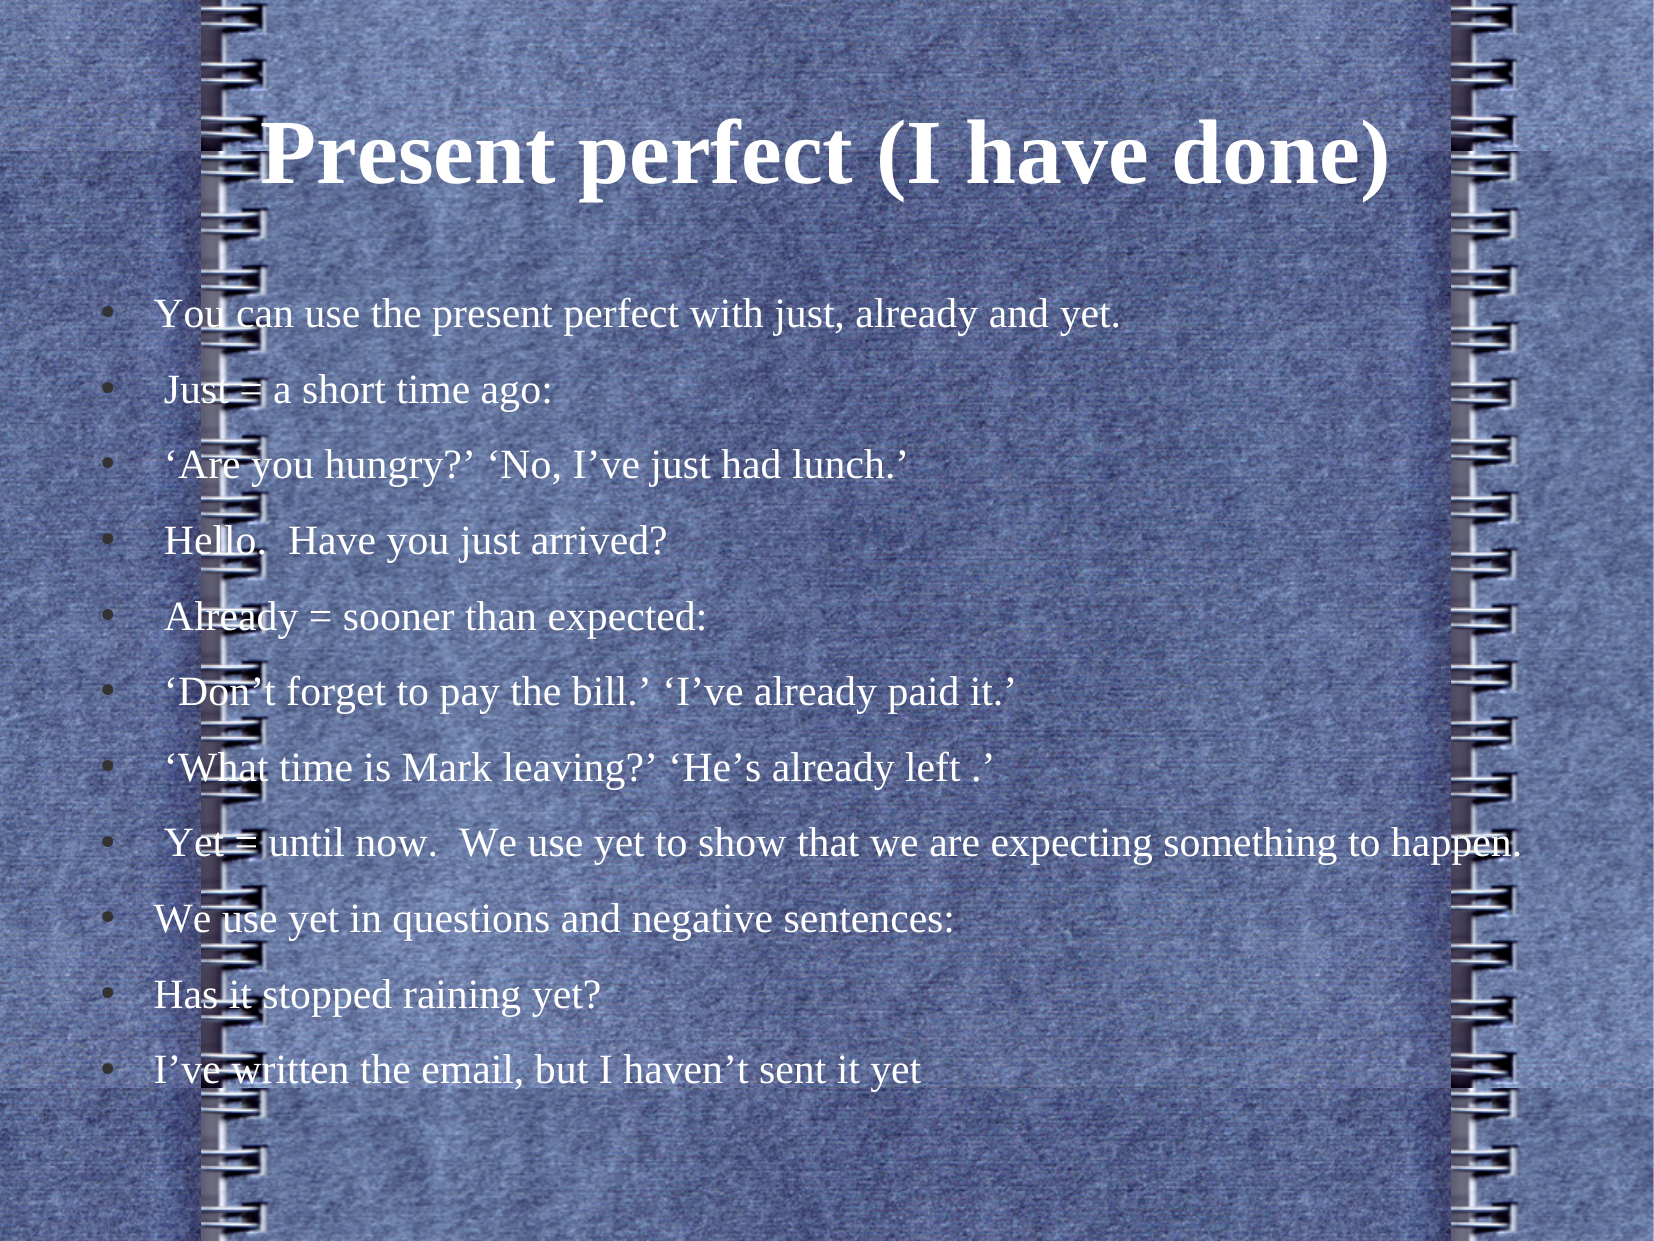

# Present perfect (I have done)
You can use the present perfect with just, already and yet.
 Just = a short time ago:
 ‘Are you hungry?’ ‘No, I’ve just had lunch.’
 Hello. Have you just arrived?
 Already = sooner than expected:
 ‘Don’t forget to pay the bill.’ ‘I’ve already paid it.’
 ‘What time is Mark leaving?’ ‘He’s already left .’
 Yet = until now. We use yet to show that we are expecting something to happen.
We use yet in questions and negative sentences:
Has it stopped raining yet?
I’ve written the email, but I haven’t sent it yet